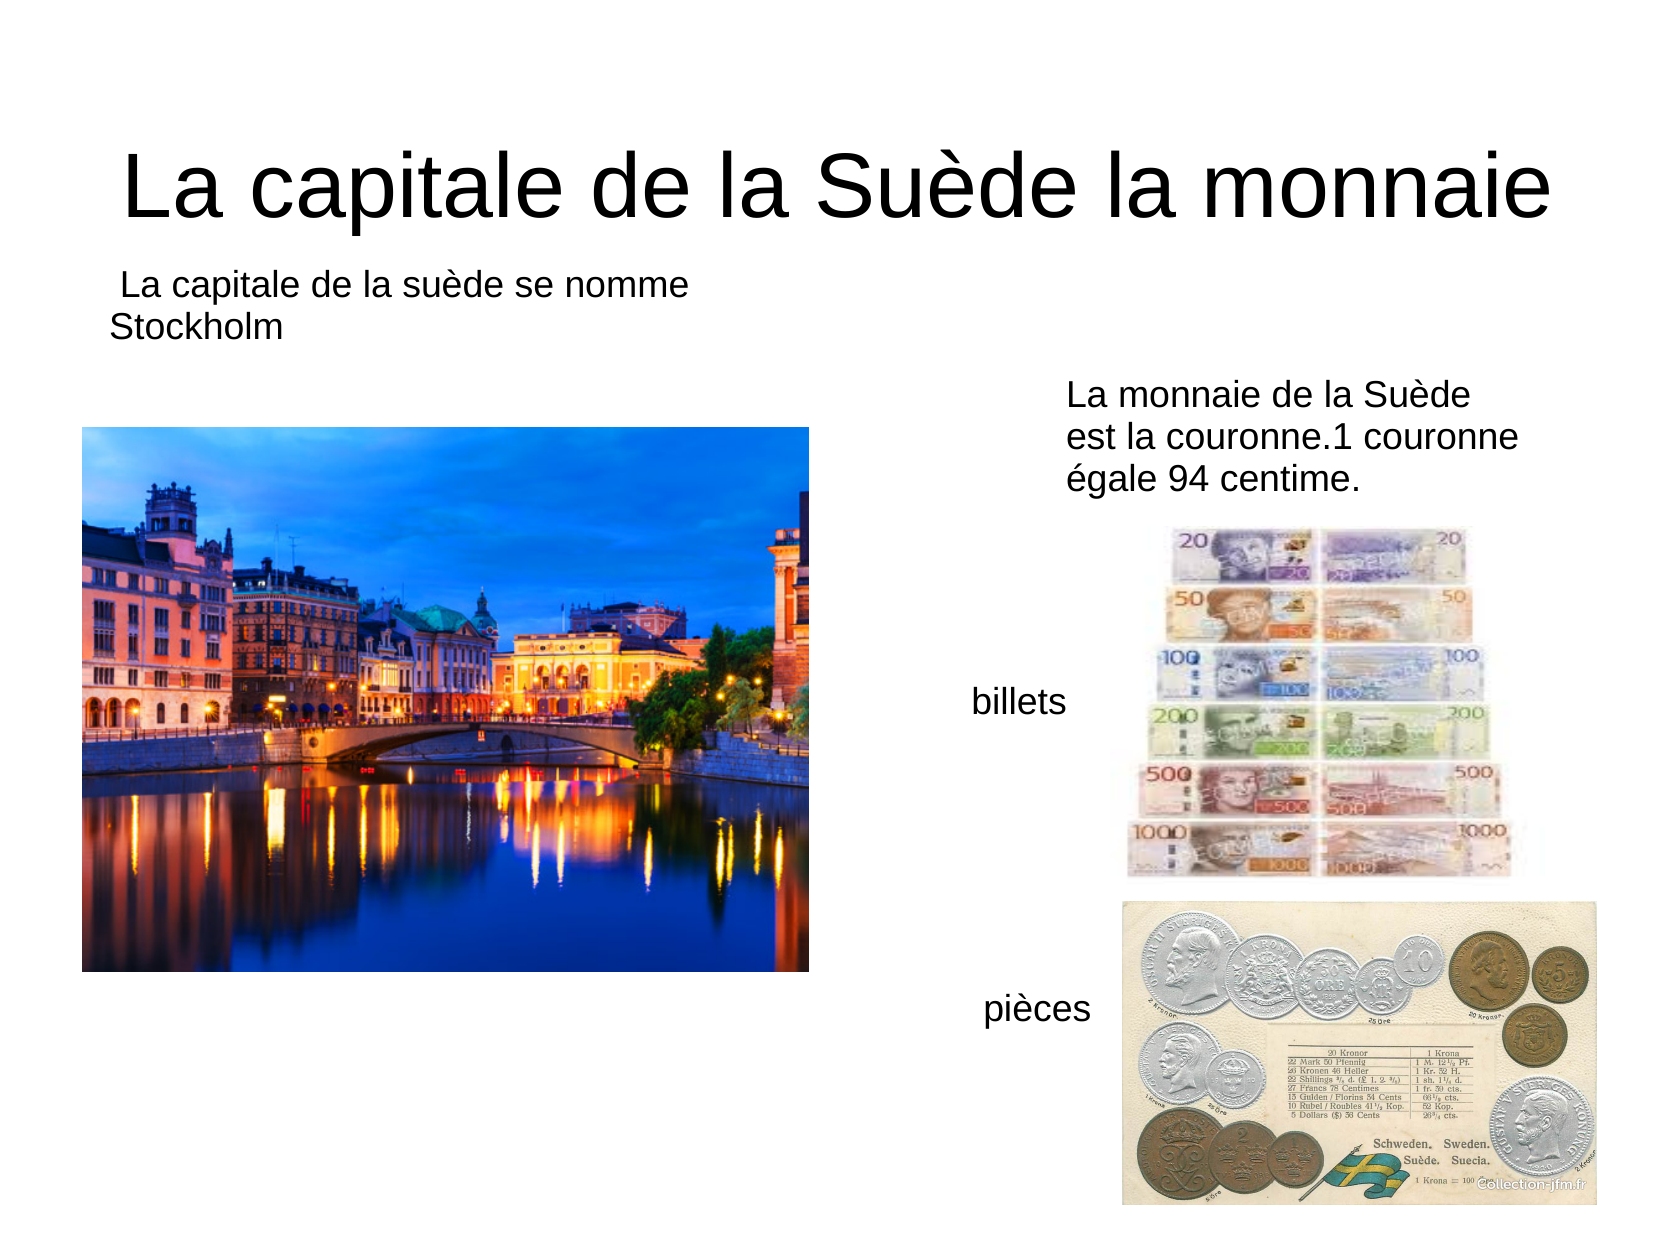

#
La capitale de la Suède la monnaie
 La capitale de la suède se nomme Stockholm
La monnaie de la Suède
est la couronne.1 couronne
égale 94 centime.
billets
pièces